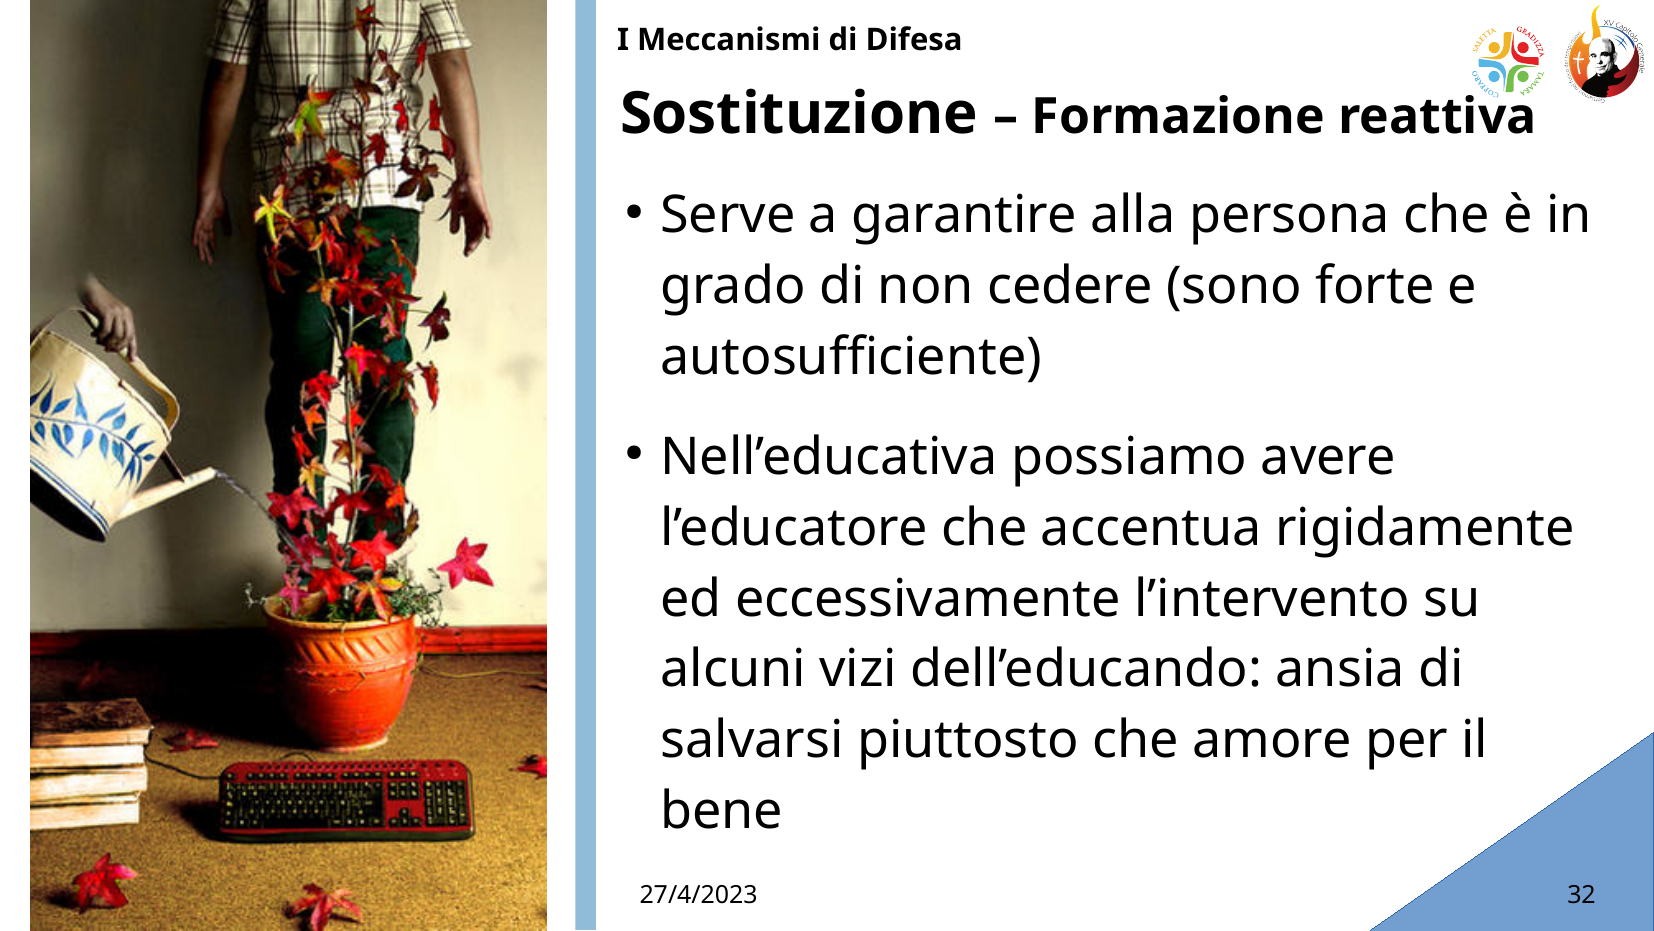

I Meccanismi di Difesa
Sostituzione – Formazione reattiva
# Serve a garantire alla persona che è in grado di non cedere (sono forte e autosufficiente)
Nell’educativa possiamo avere l’educatore che accentua rigidamente ed eccessivamente l’intervento su alcuni vizi dell’educando: ansia di salvarsi piuttosto che amore per il bene